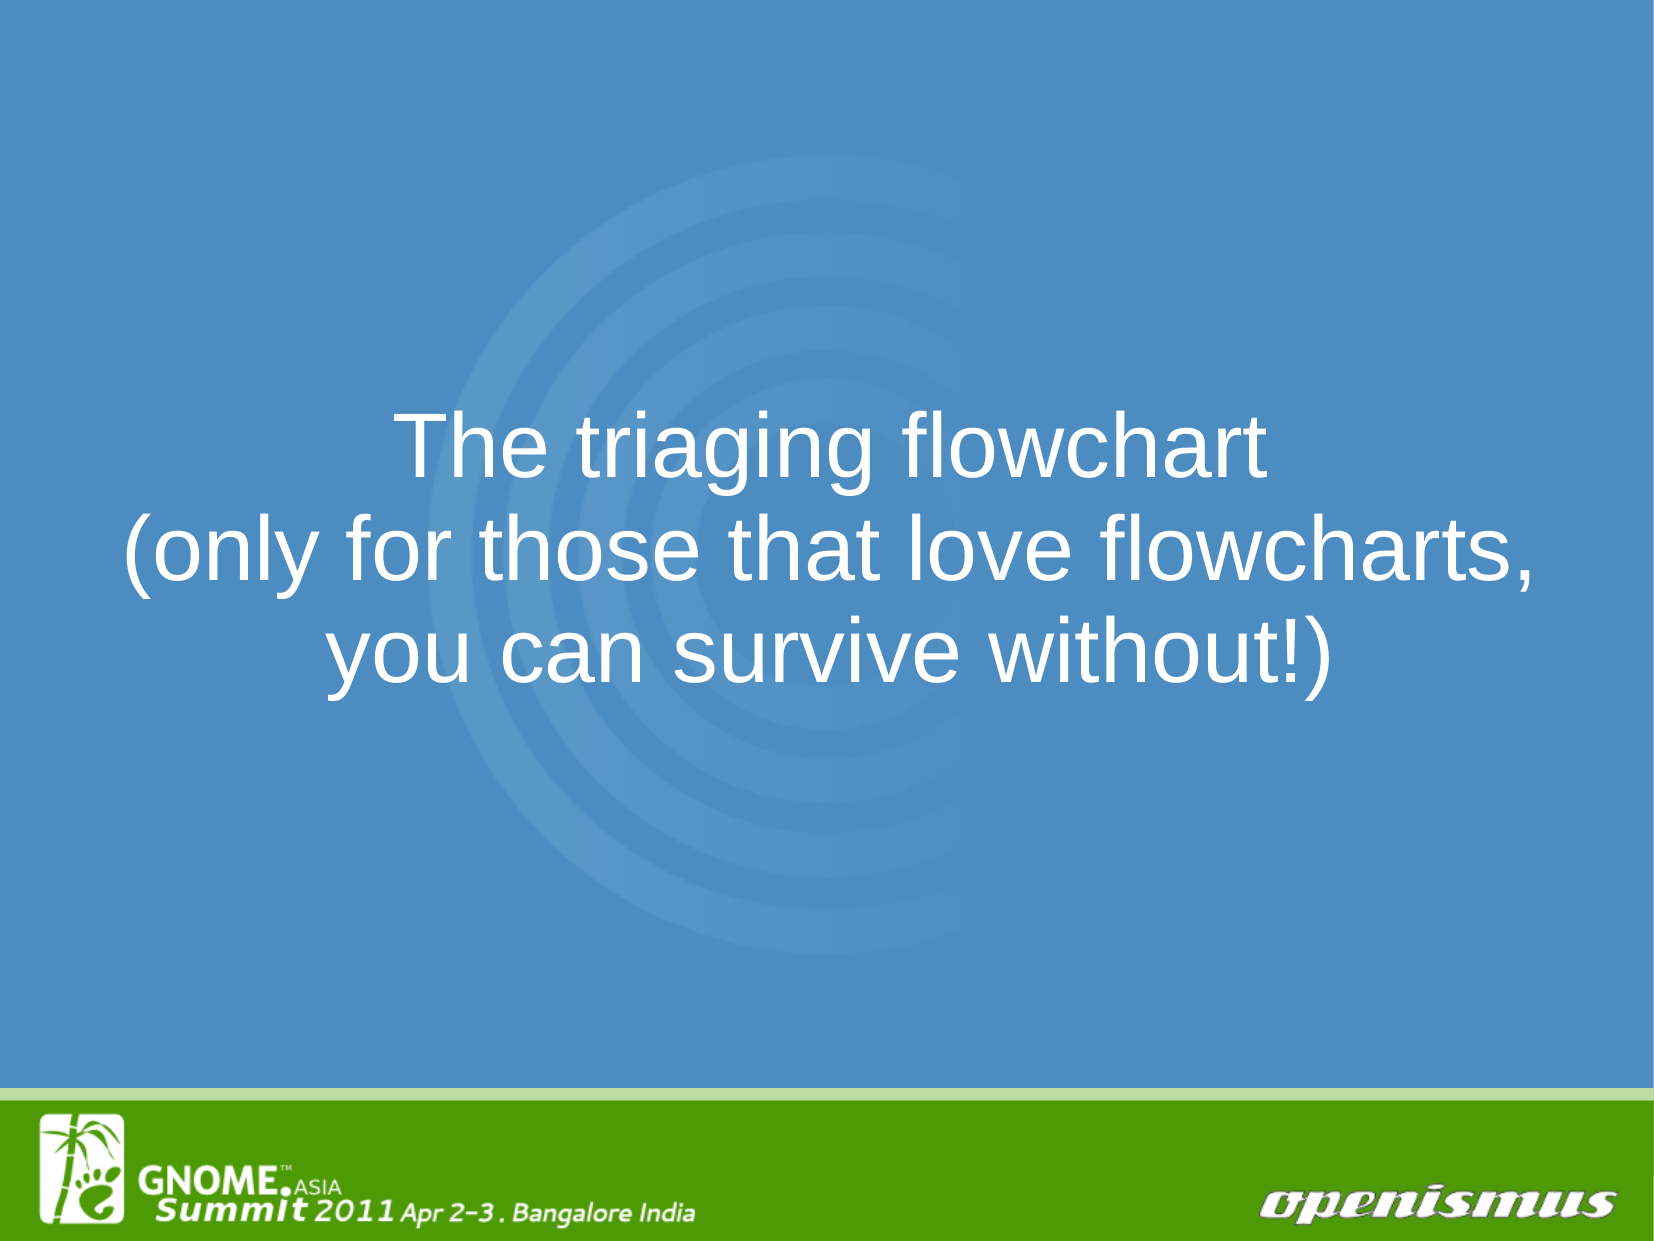

# The triaging flowchart (only for those that love flowcharts, you can survive without!)